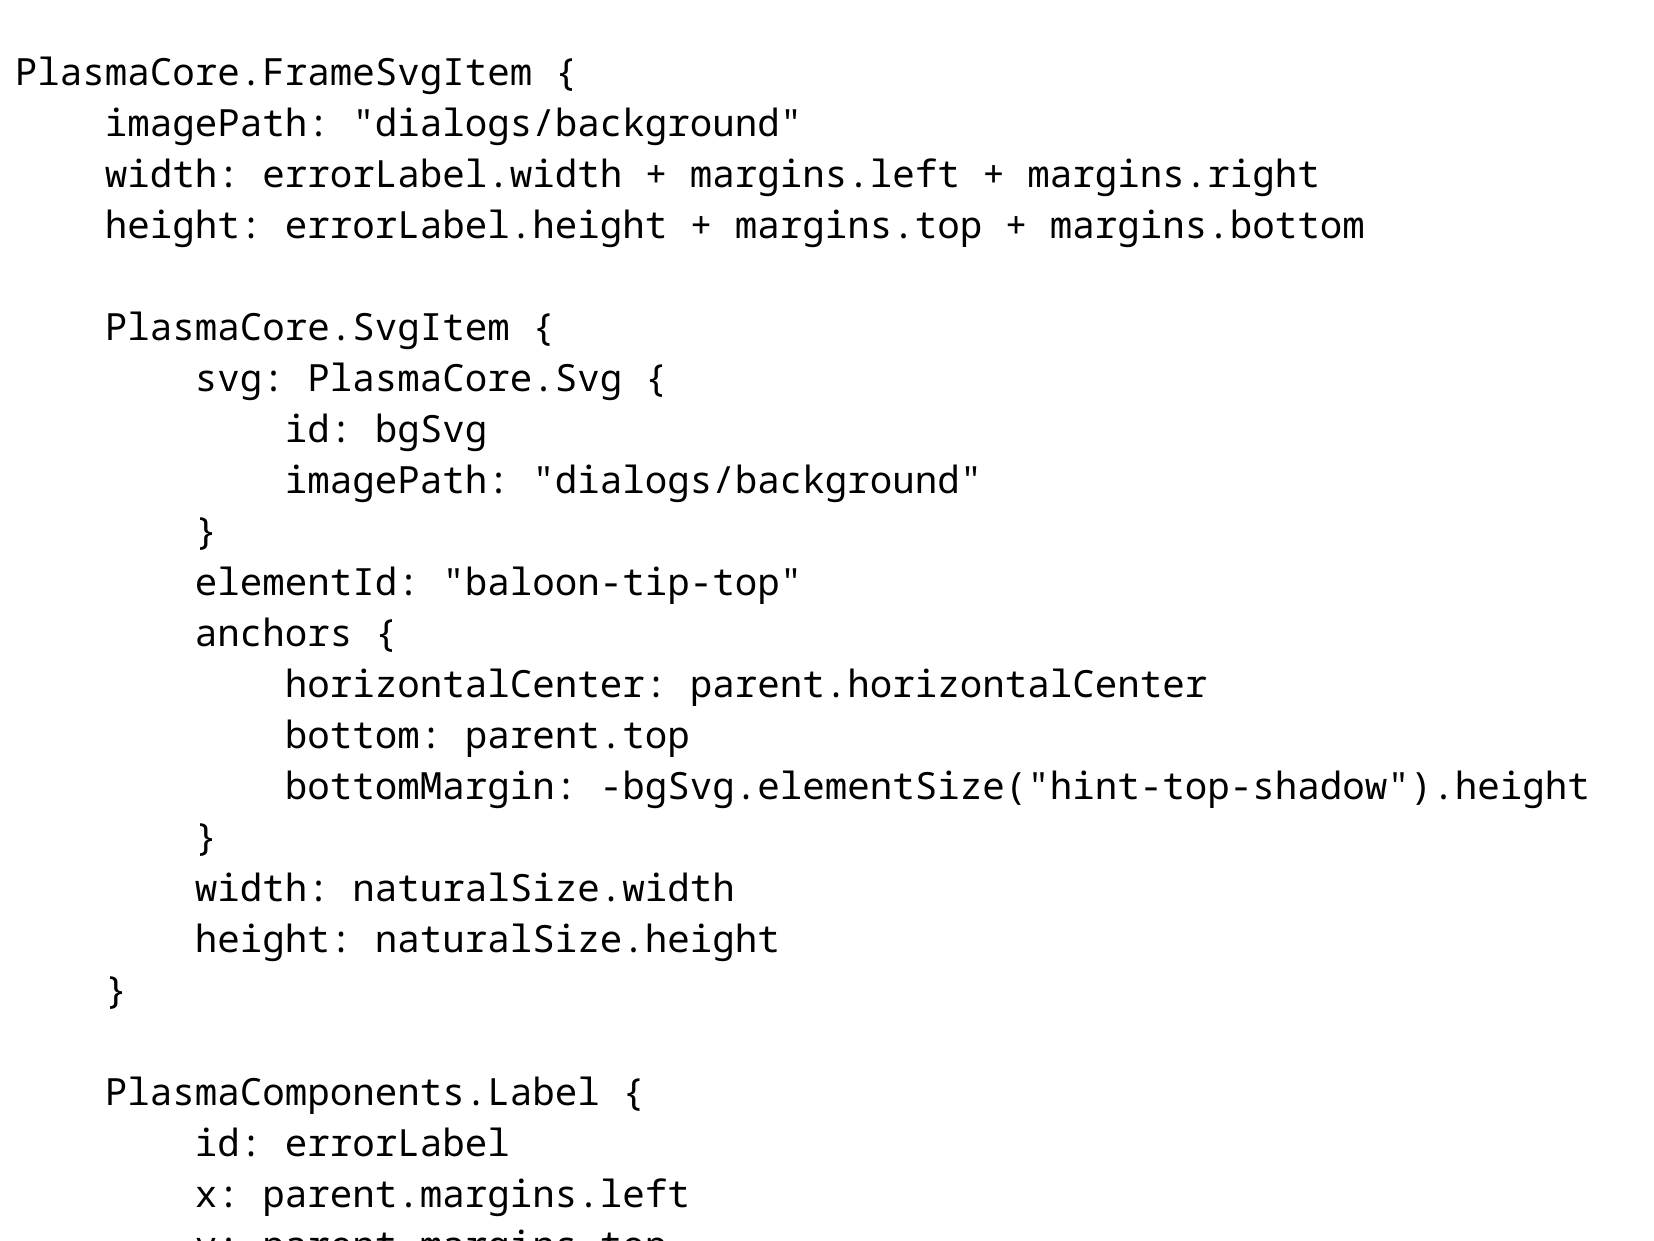

PlasmaCore.FrameSvgItem {
 imagePath: "dialogs/background"
 width: errorLabel.width + margins.left + margins.right
 height: errorLabel.height + margins.top + margins.bottom
 PlasmaCore.SvgItem {
 svg: PlasmaCore.Svg {
 id: bgSvg
 imagePath: "dialogs/background"
 }
 elementId: "baloon-tip-top"
 anchors {
 horizontalCenter: parent.horizontalCenter
 bottom: parent.top
 bottomMargin: -bgSvg.elementSize("hint-top-shadow").height
 }
 width: naturalSize.width
 height: naturalSize.height
 }
 PlasmaComponents.Label {
 id: errorLabel
 x: parent.margins.left
 y: parent.margins.top
 text: i18n("An activity with this name already exists")
 }
}